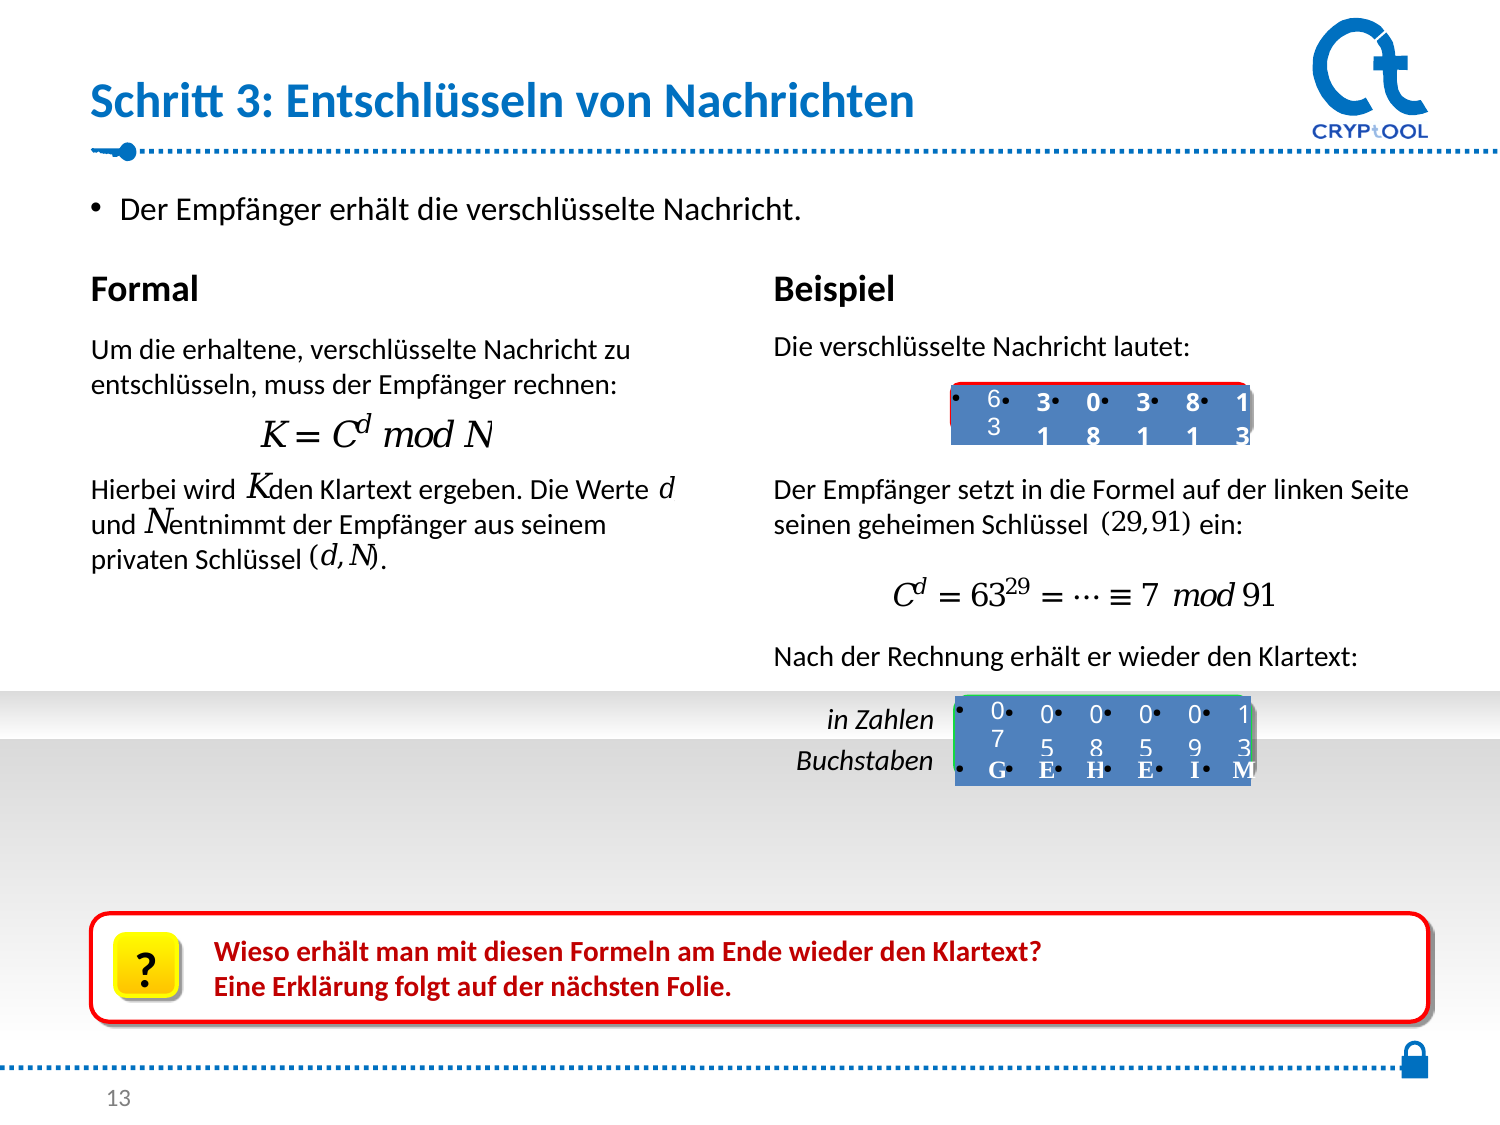

# Schritt 3: Entschlüsseln von Nachrichten
Der Empfänger erhält die verschlüsselte Nachricht.
Formal
Beispiel
Die verschlüsselte Nachricht lautet:
Der Empfänger setzt in die Formel auf der linken Seite seinen geheimen Schlüssel ein:
Nach der Rechnung erhält er wieder den Klartext:
Um die erhaltene, verschlüsselte Nachricht zu entschlüsseln, muss der Empfänger rechnen:
Hierbei wird den Klartext ergeben. Die Werte und entnimmt der Empfänger aus seinem privaten Schlüssel .
| 63 | 31 | 08 | 31 | 81 | 13 |
| --- | --- | --- | --- | --- | --- |
in Zahlen
| 07 | 05 | 08 | 05 | 09 | 13 |
| --- | --- | --- | --- | --- | --- |
| G | E | H | E | I | M |
Buchstaben
Wieso erhält man mit diesen Formeln am Ende wieder den Klartext?
Eine Erklärung folgt auf der nächsten Folie.
?